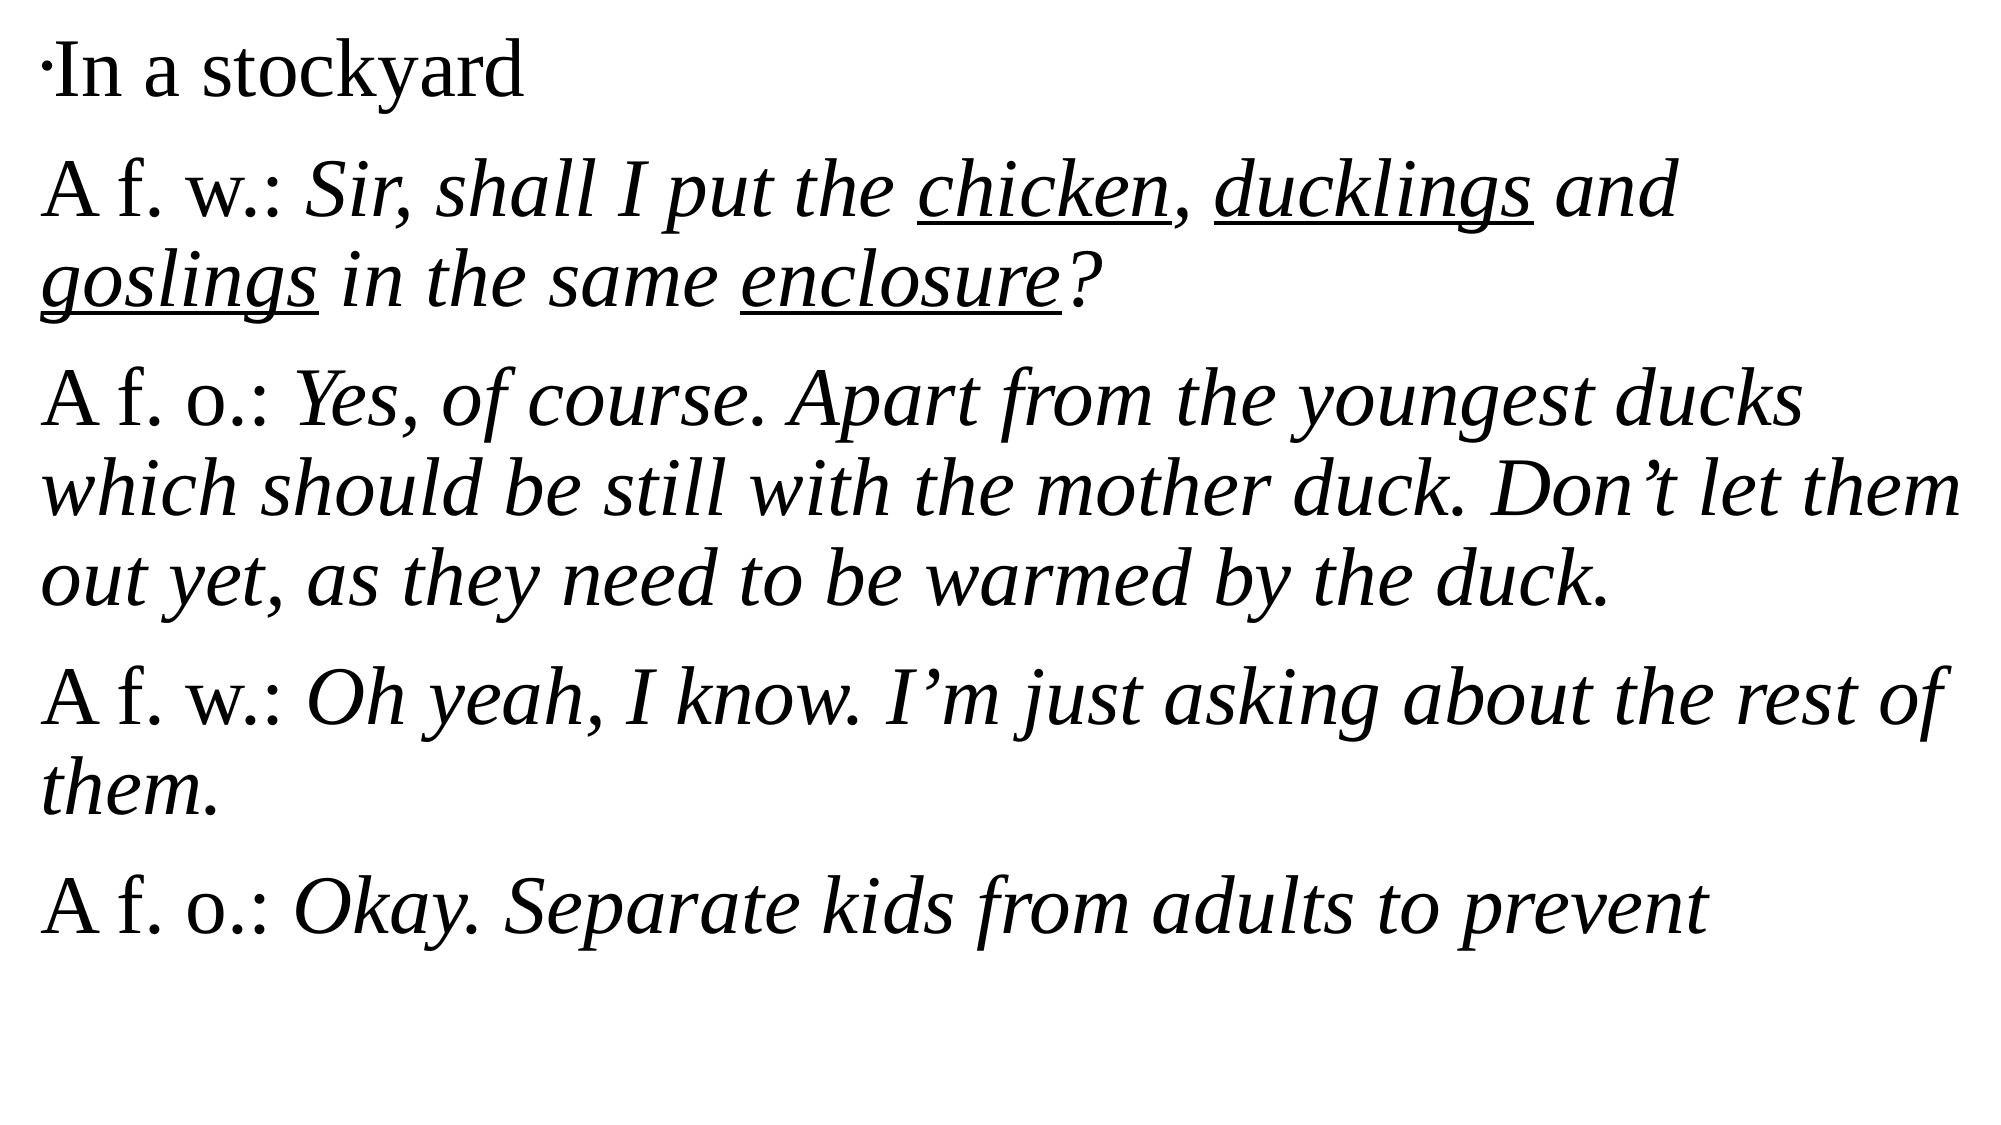

# In a stockyard
A f. w.: Sir, shall I put the chicken, ducklings and goslings in the same enclosure?
A f. o.: Yes, of course. Apart from the youngest ducks which should be still with the mother duck. Don’t let them out yet, as they need to be warmed by the duck.
A f. w.: Oh yeah, I know. I’m just asking about the rest of them.
A f. o.: Okay. Separate kids from adults to prevent